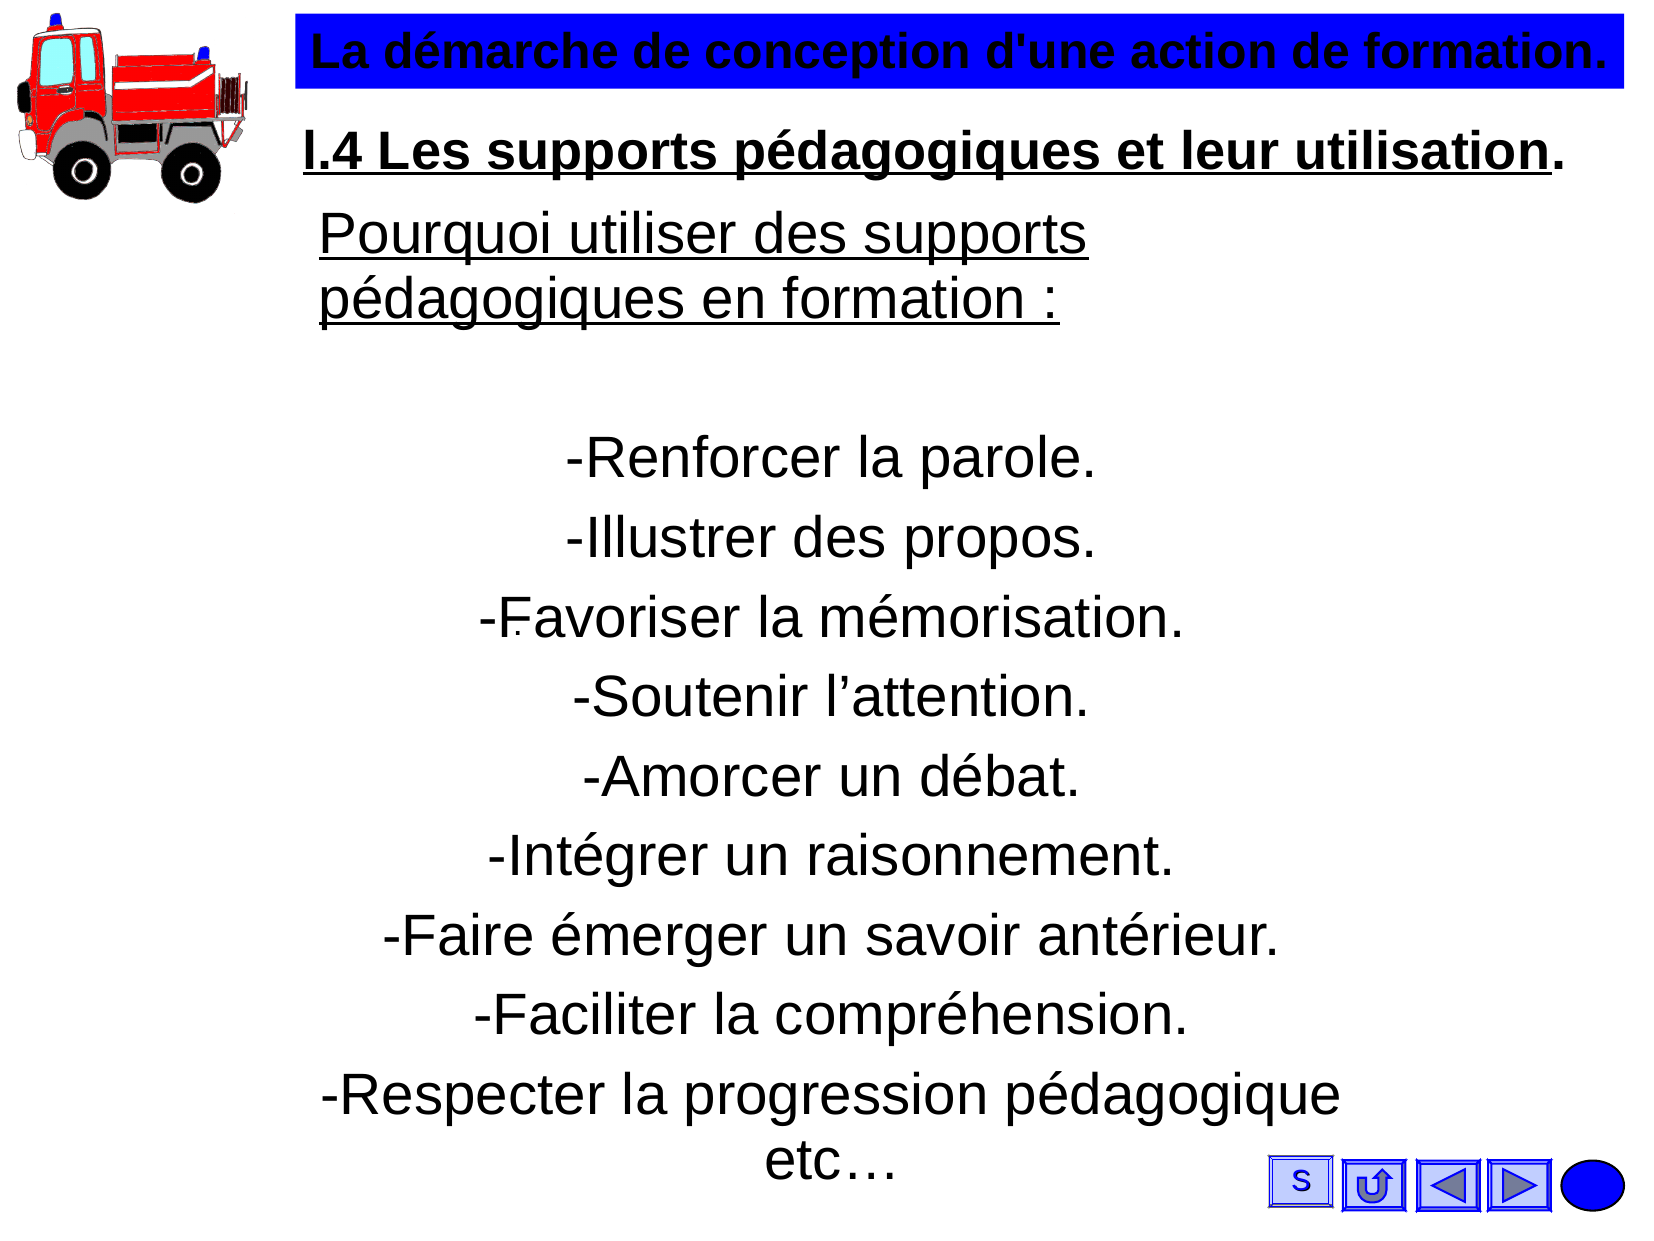

La démarche de conception d'une action de formation.
l.4 Les supports pédagogiques et leur utilisation.
Pourquoi utiliser des supports pédagogiques en formation :
-Renforcer la parole.
-Illustrer des propos.
-Favoriser la mémorisation.
-Soutenir l’attention.
-Amorcer un débat.
-Intégrer un raisonnement.
-Faire émerger un savoir antérieur.
-Faciliter la compréhension.
-Respecter la progression pédagogique etc…
#
.